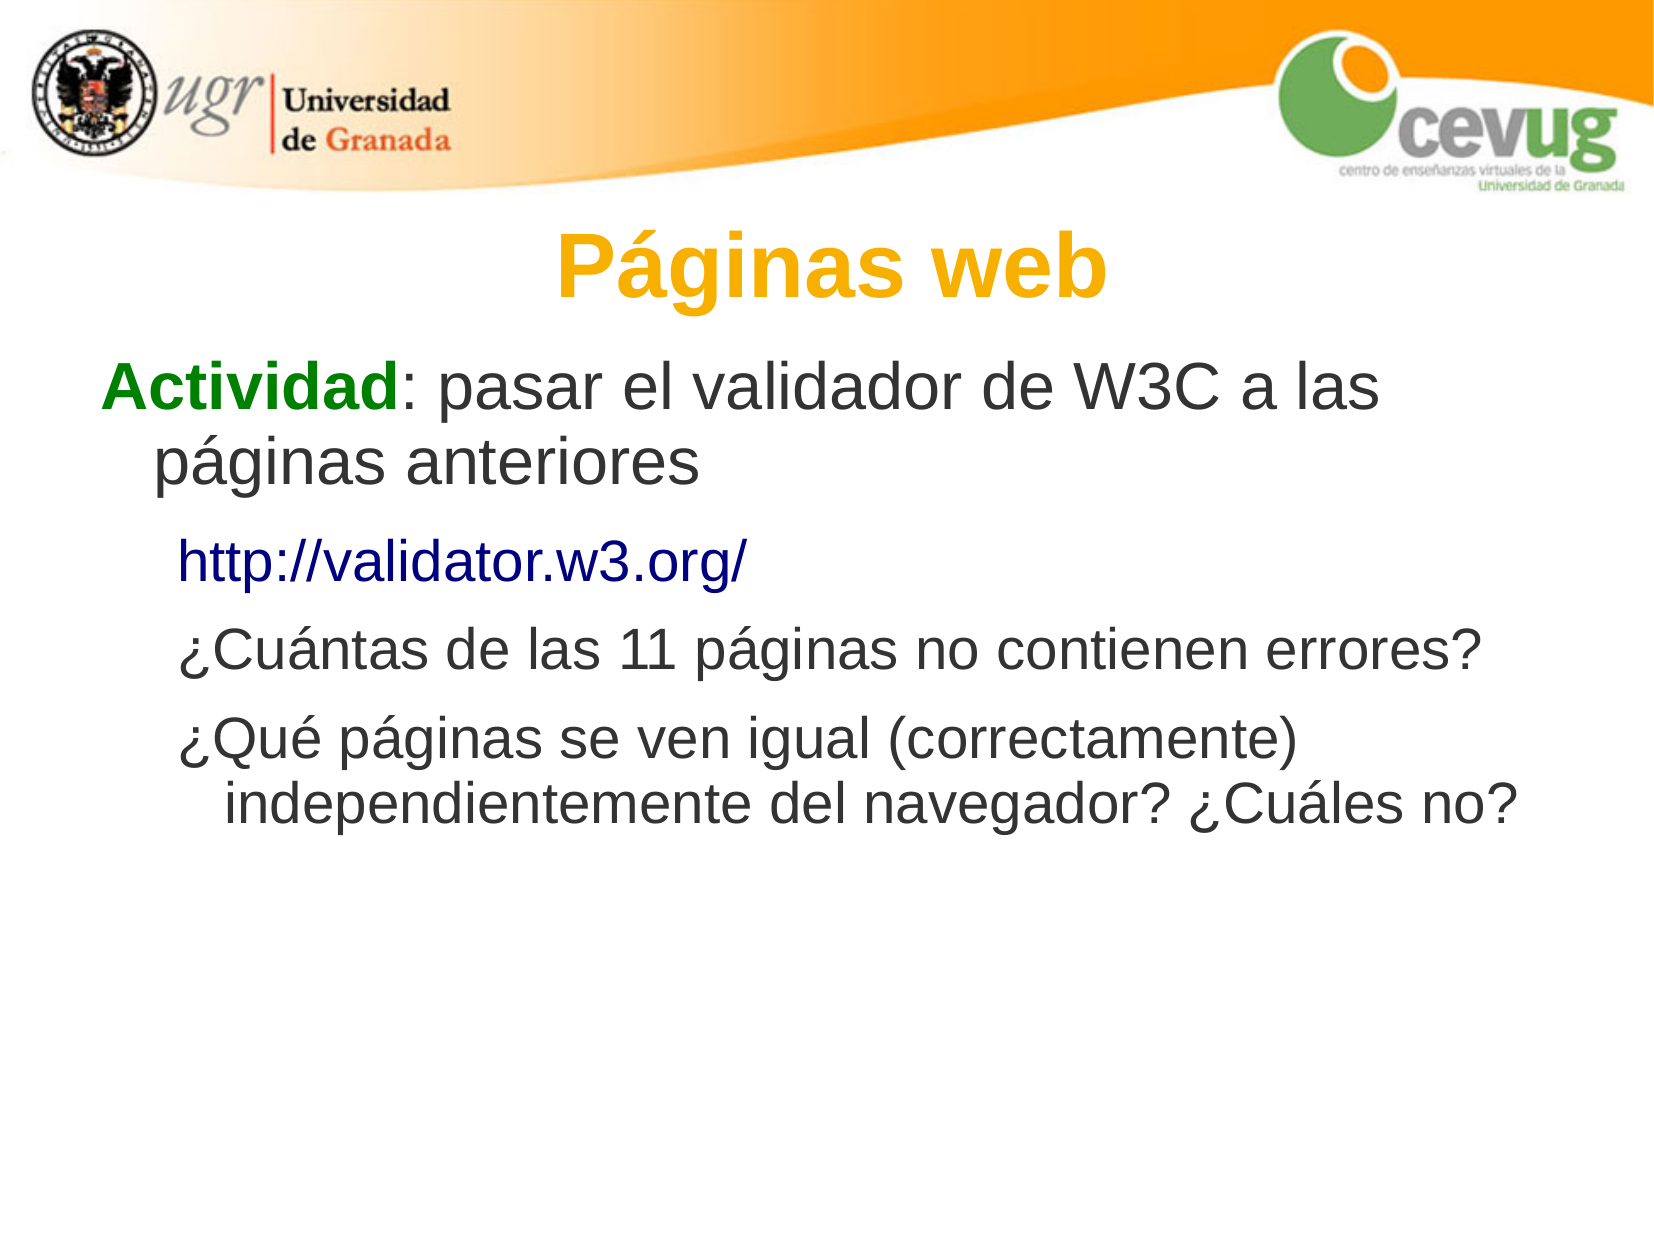

# Páginas web
Actividad: pasar el validador de W3C a las páginas anteriores
http://validator.w3.org/
¿Cuántas de las 11 páginas no contienen errores?
¿Qué páginas se ven igual (correctamente) independientemente del navegador? ¿Cuáles no?